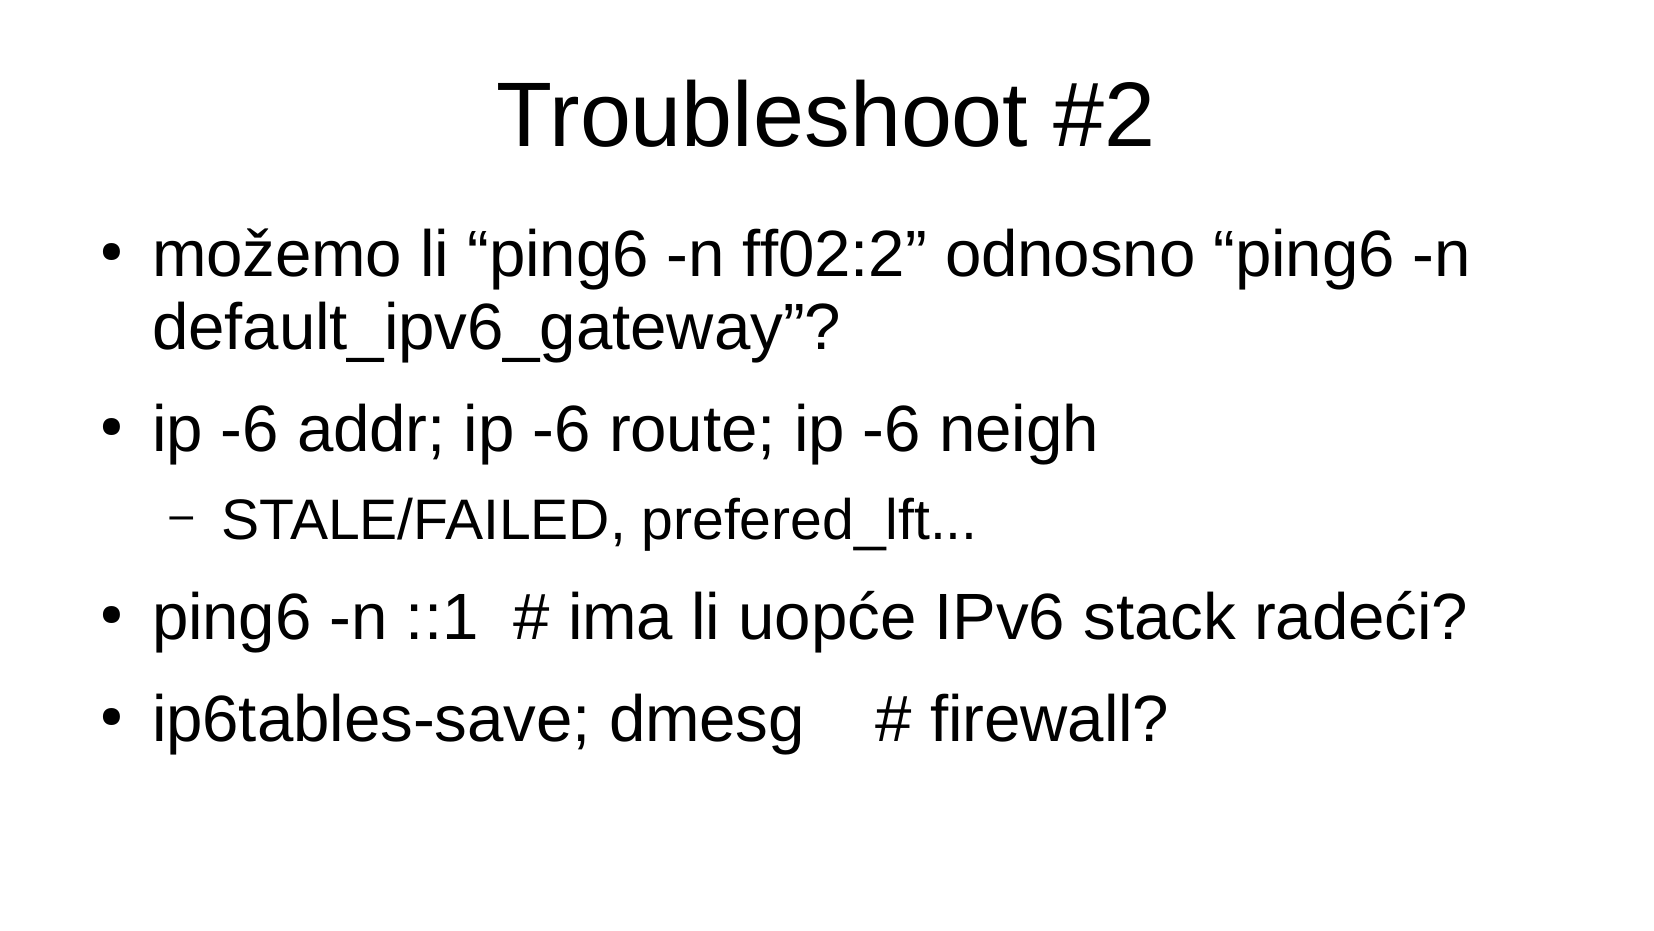

# Troubleshoot #2
možemo li “ping6 -n ff02:2” odnosno “ping6 -n default_ipv6_gateway”?
ip -6 addr; ip -6 route; ip -6 neigh
STALE/FAILED, prefered_lft...
ping6 -n ::1	# ima li uopće IPv6 stack radeći?
ip6tables-save; dmesg	# firewall?